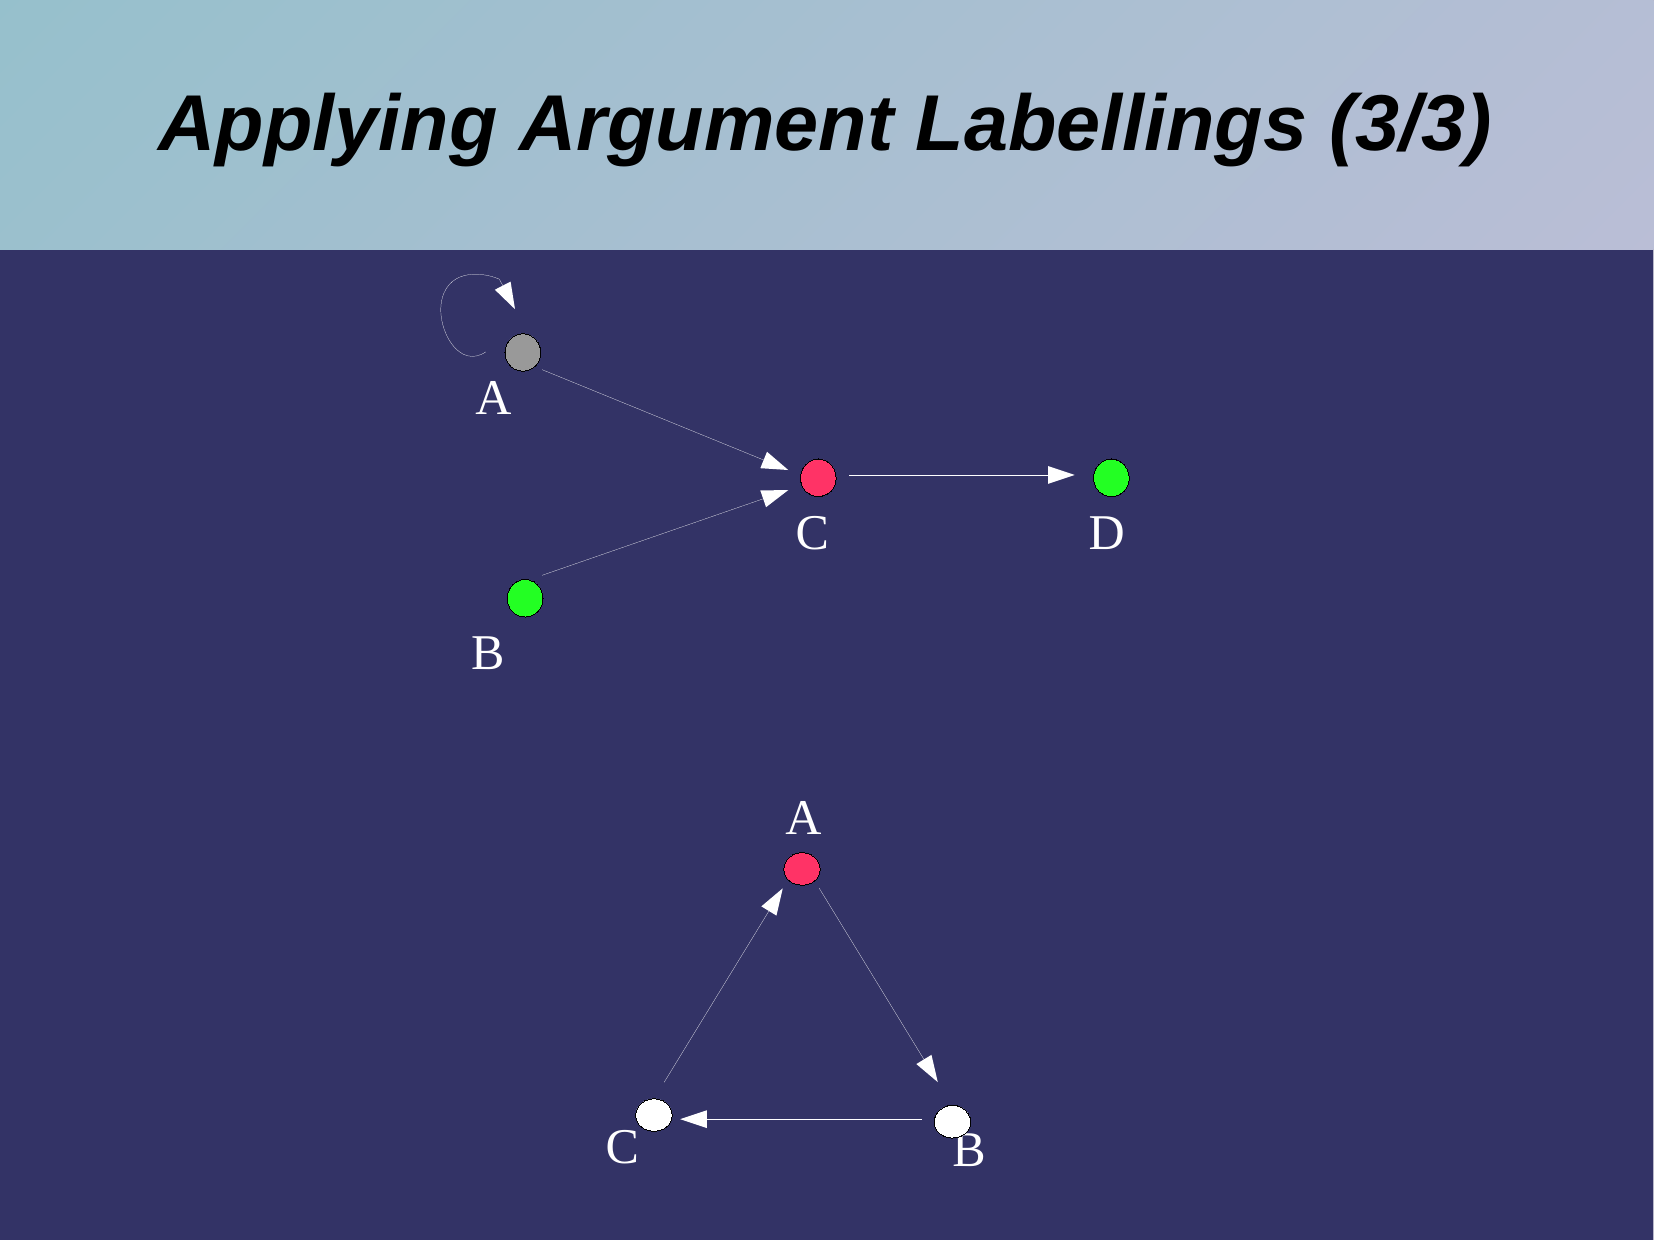

# Applying Argument Labellings (3/3)
A
C
D
B
A
C
B